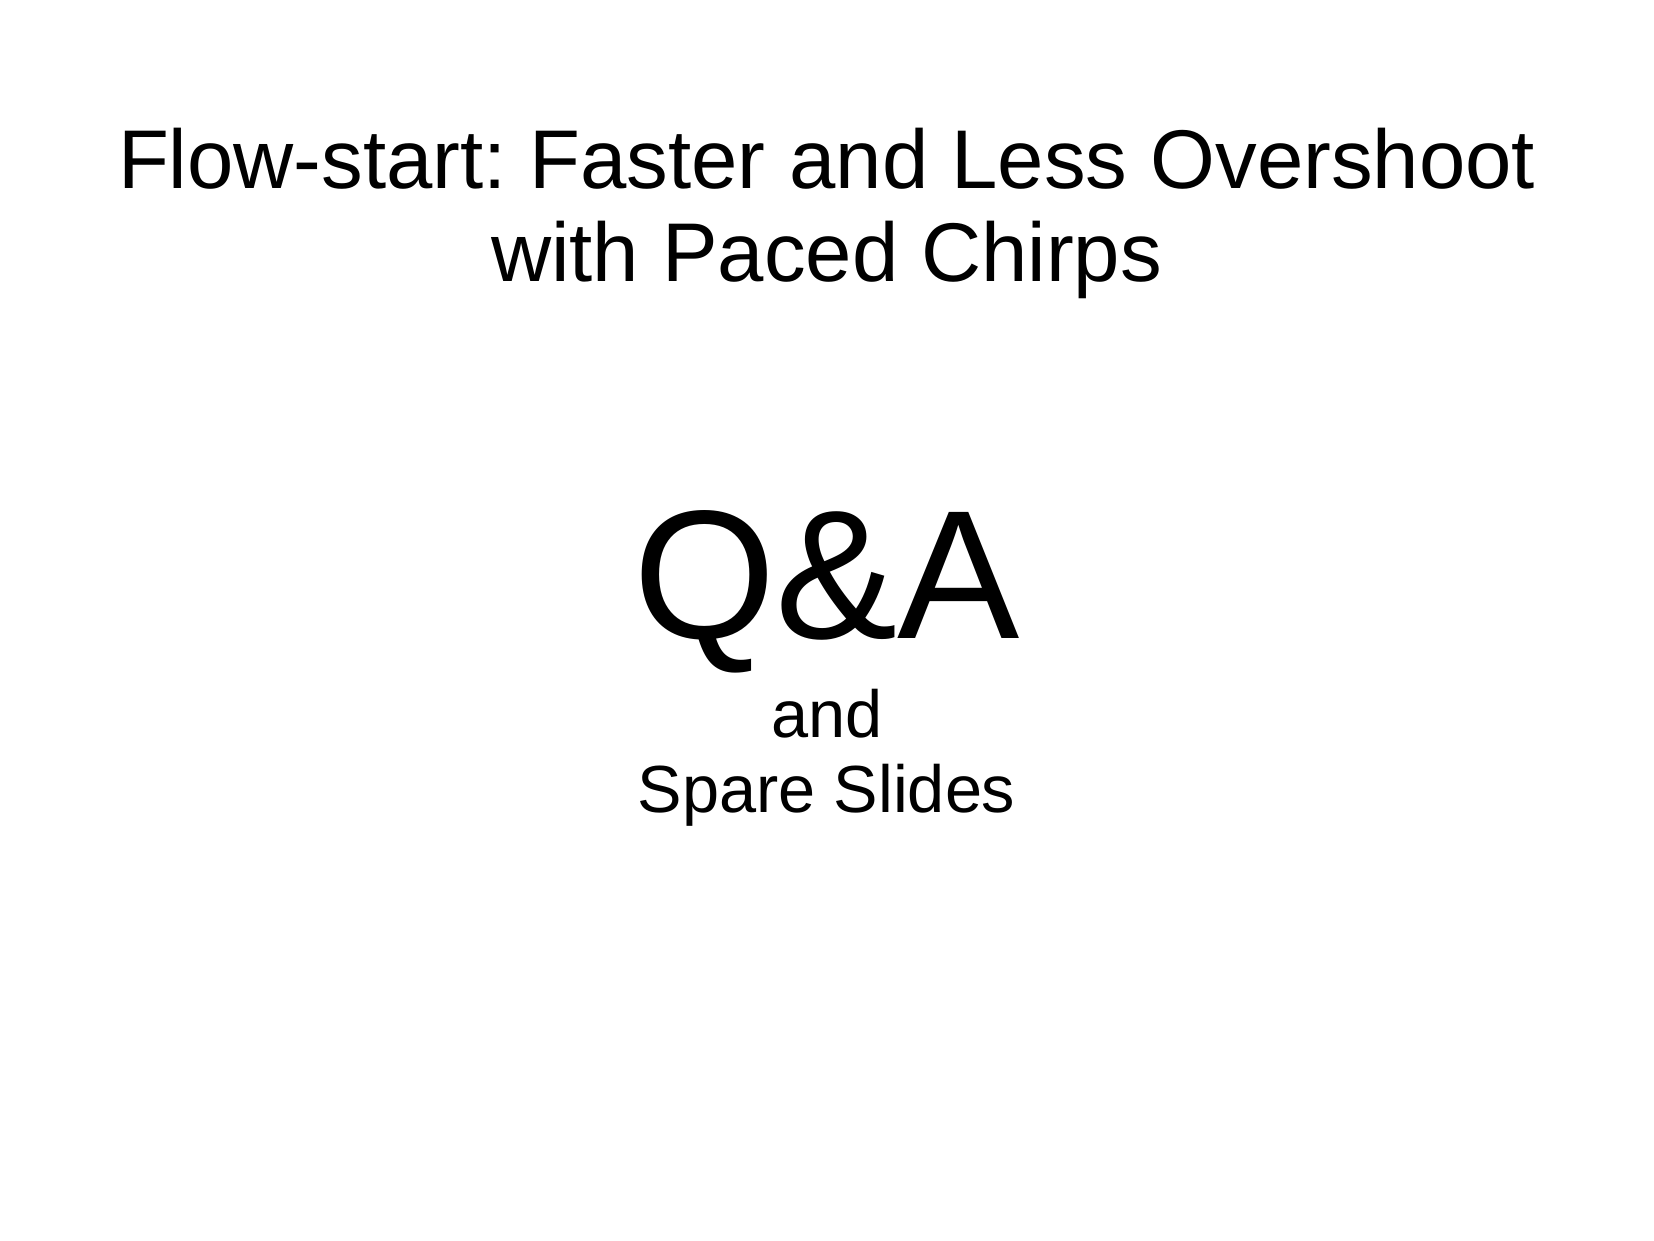

# Flow-start: Faster and Less Overshoot with Paced Chirps
Q&A
and
Spare Slides